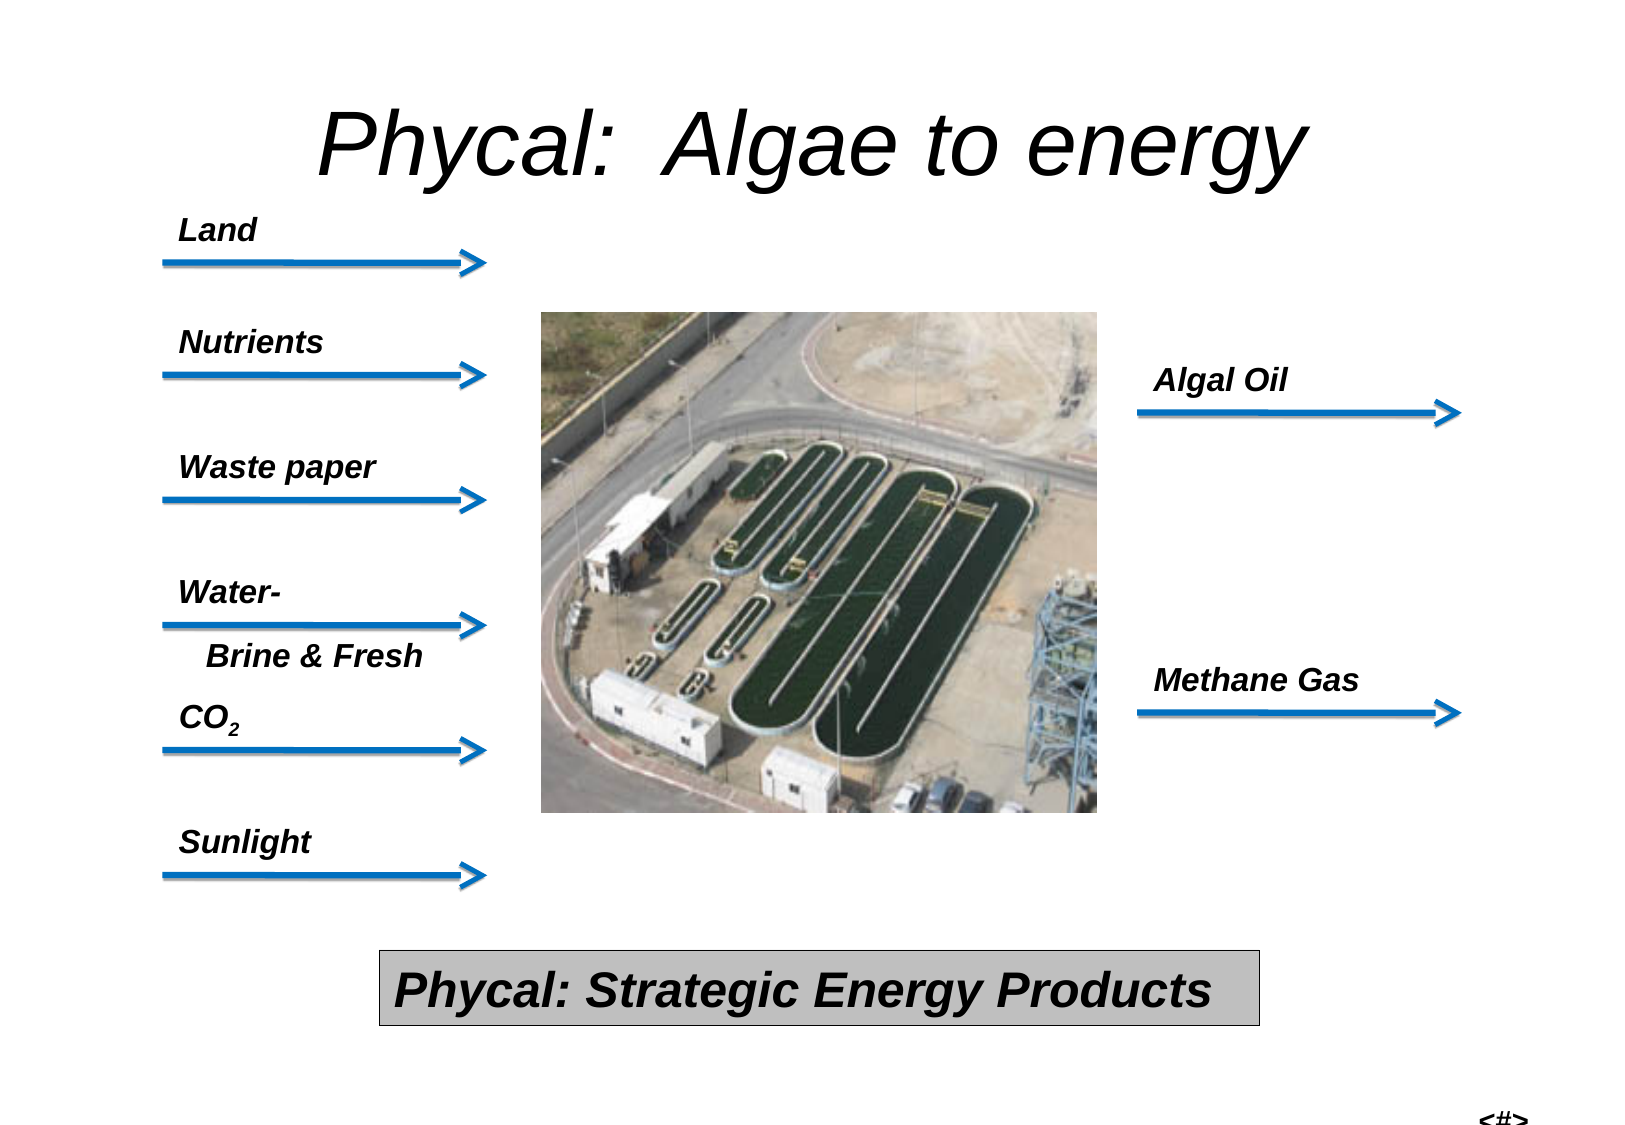

# Phycal: Algae to energy
Land
Nutrients
Algal Oil
Waste paper
Water-
Brine & Fresh
Methane Gas
CO2
Sunlight
Phycal: Strategic Energy Products
<#>